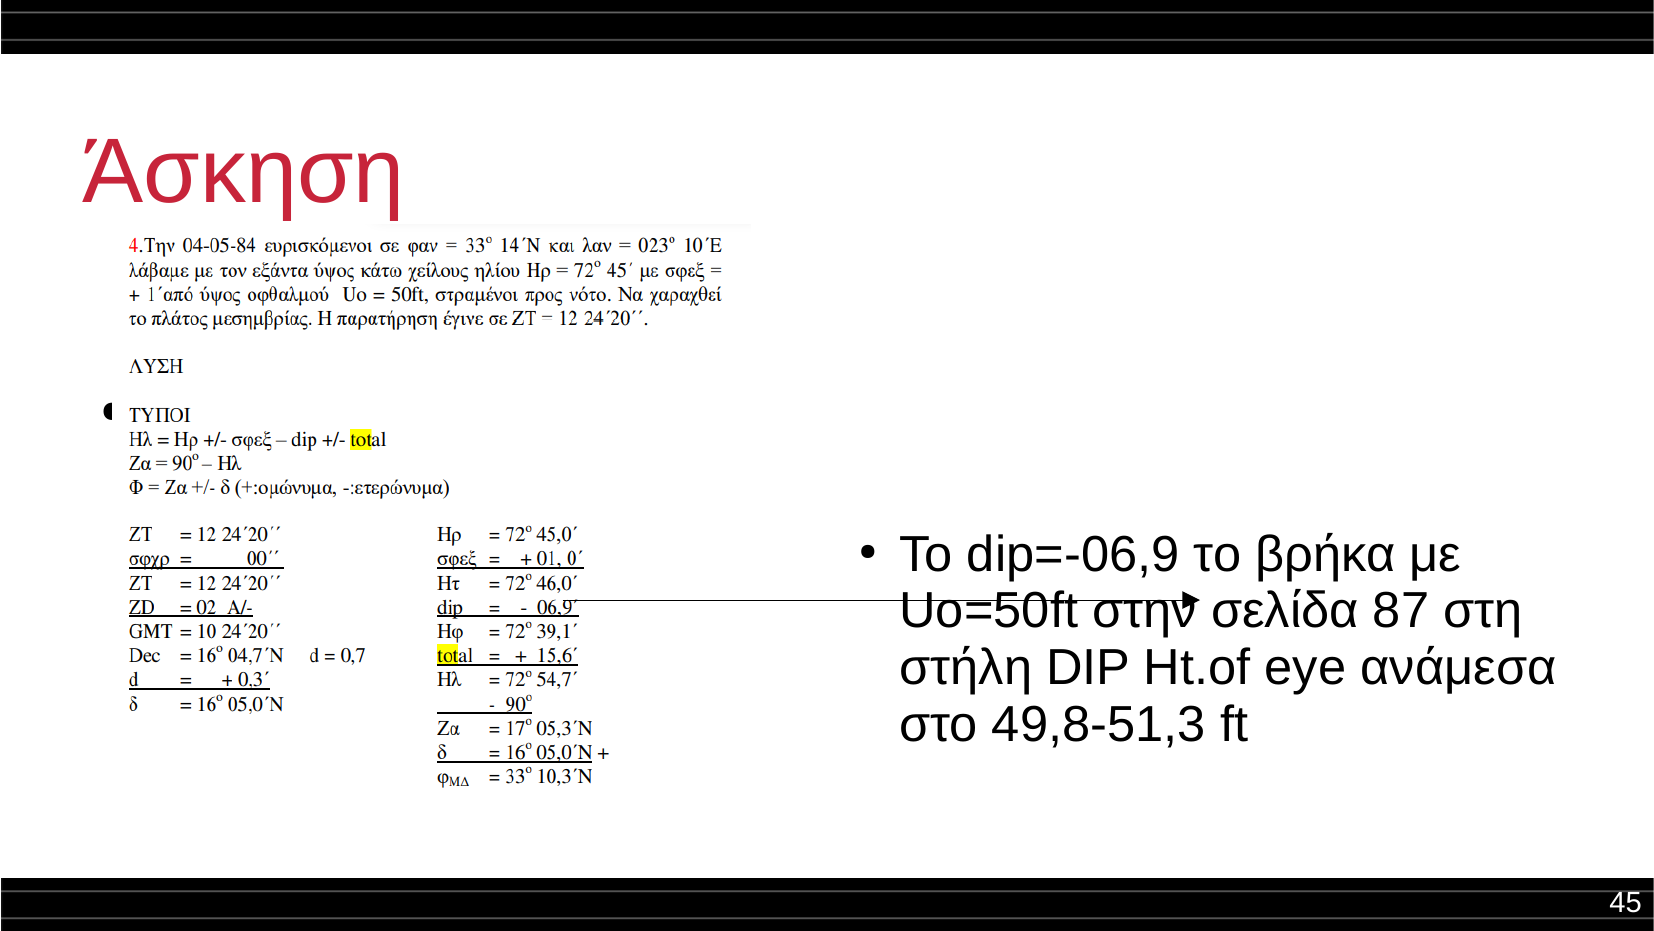

# Άσκηση
To dip=-06,9 το βρήκα με Uo=50ft στην σελίδα 87 στη στήλη DIP Ht.of eye ανάμεσα στο 49,8-51,3 ft